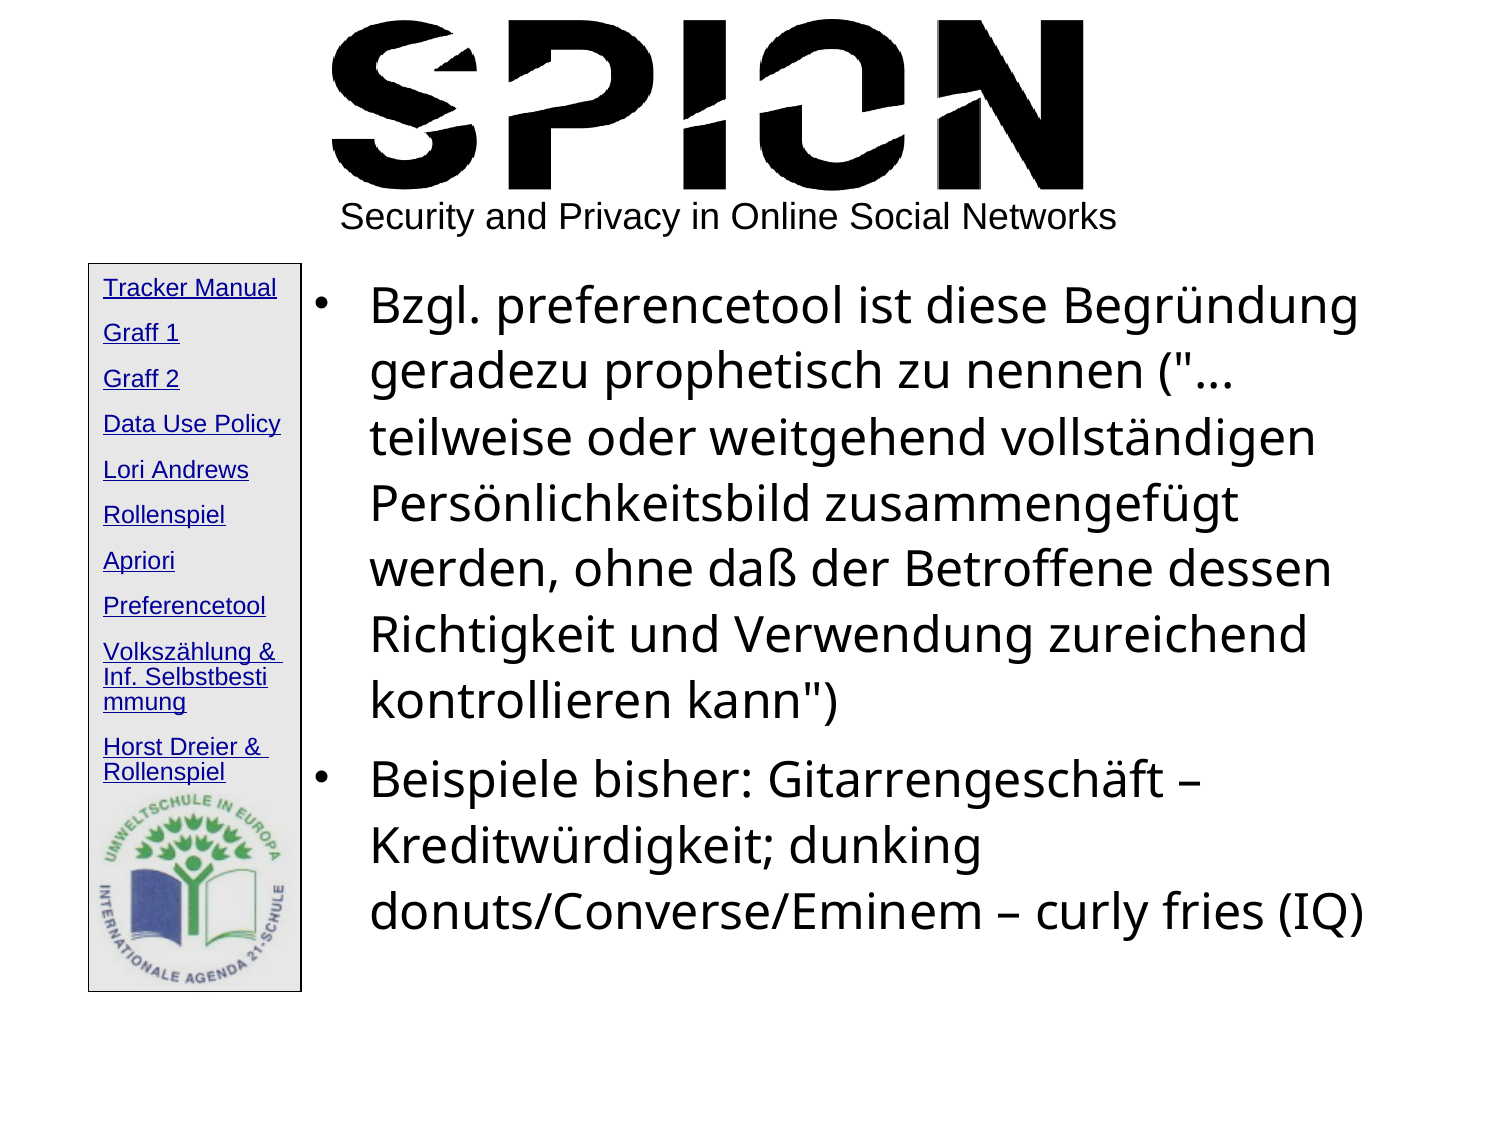

# Bzgl. preferencetool ist diese Begründung geradezu prophetisch zu nennen ("... teilweise oder weitgehend vollständigen Persönlichkeitsbild zusammengefügt werden, ohne daß der Betroffene dessen Richtigkeit und Verwendung zureichend kontrollieren kann")
Beispiele bisher: Gitarrengeschäft – Kreditwürdigkeit; dunking donuts/Converse/Eminem – curly fries (IQ)